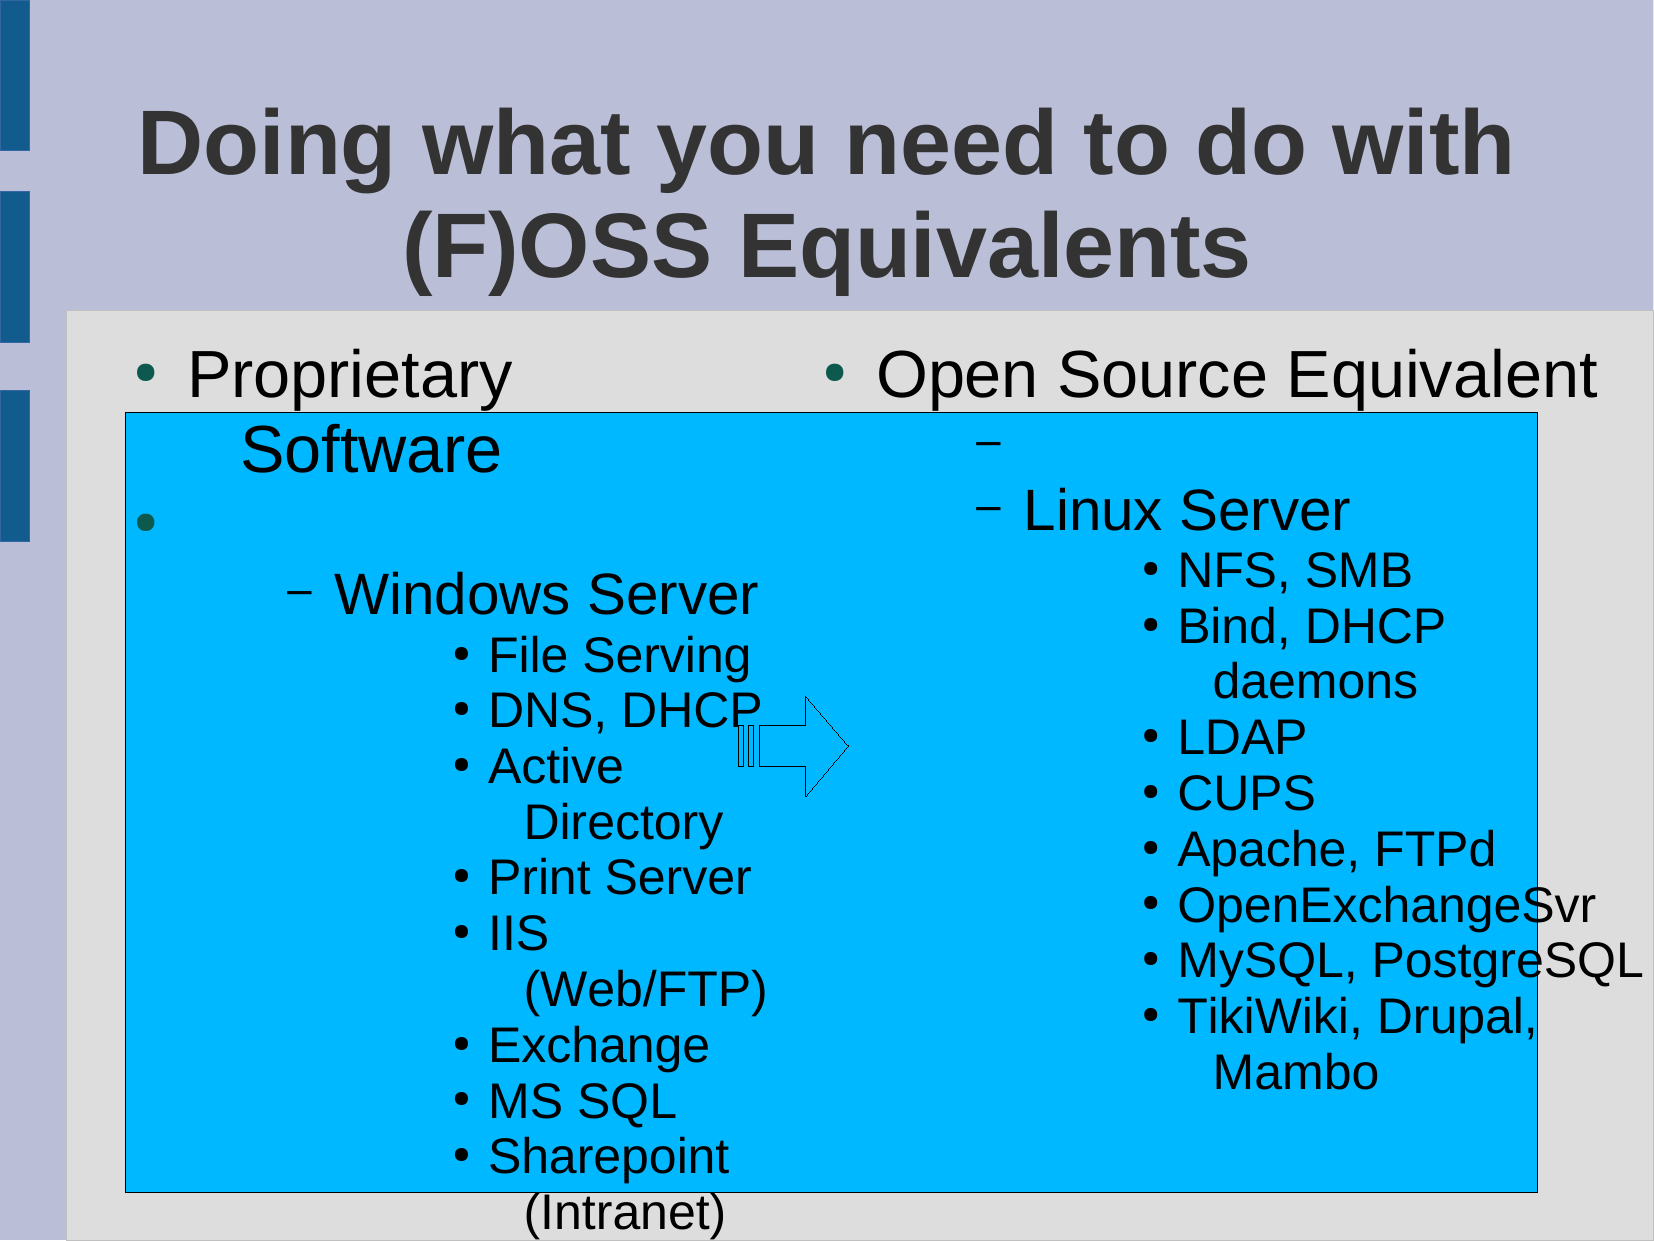

# Doing what you need to do with (F)OSS Equivalents
Proprietary Software
Windows Server
File Serving
DNS, DHCP
Active Directory
Print Server
IIS (Web/FTP)
Exchange
MS SQL
Sharepoint (Intranet)
Open Source Equivalent
Linux Server
NFS, SMB
Bind, DHCP daemons
LDAP
CUPS
Apache, FTPd
OpenExchangeSvr
MySQL, PostgreSQL
TikiWiki, Drupal, Mambo